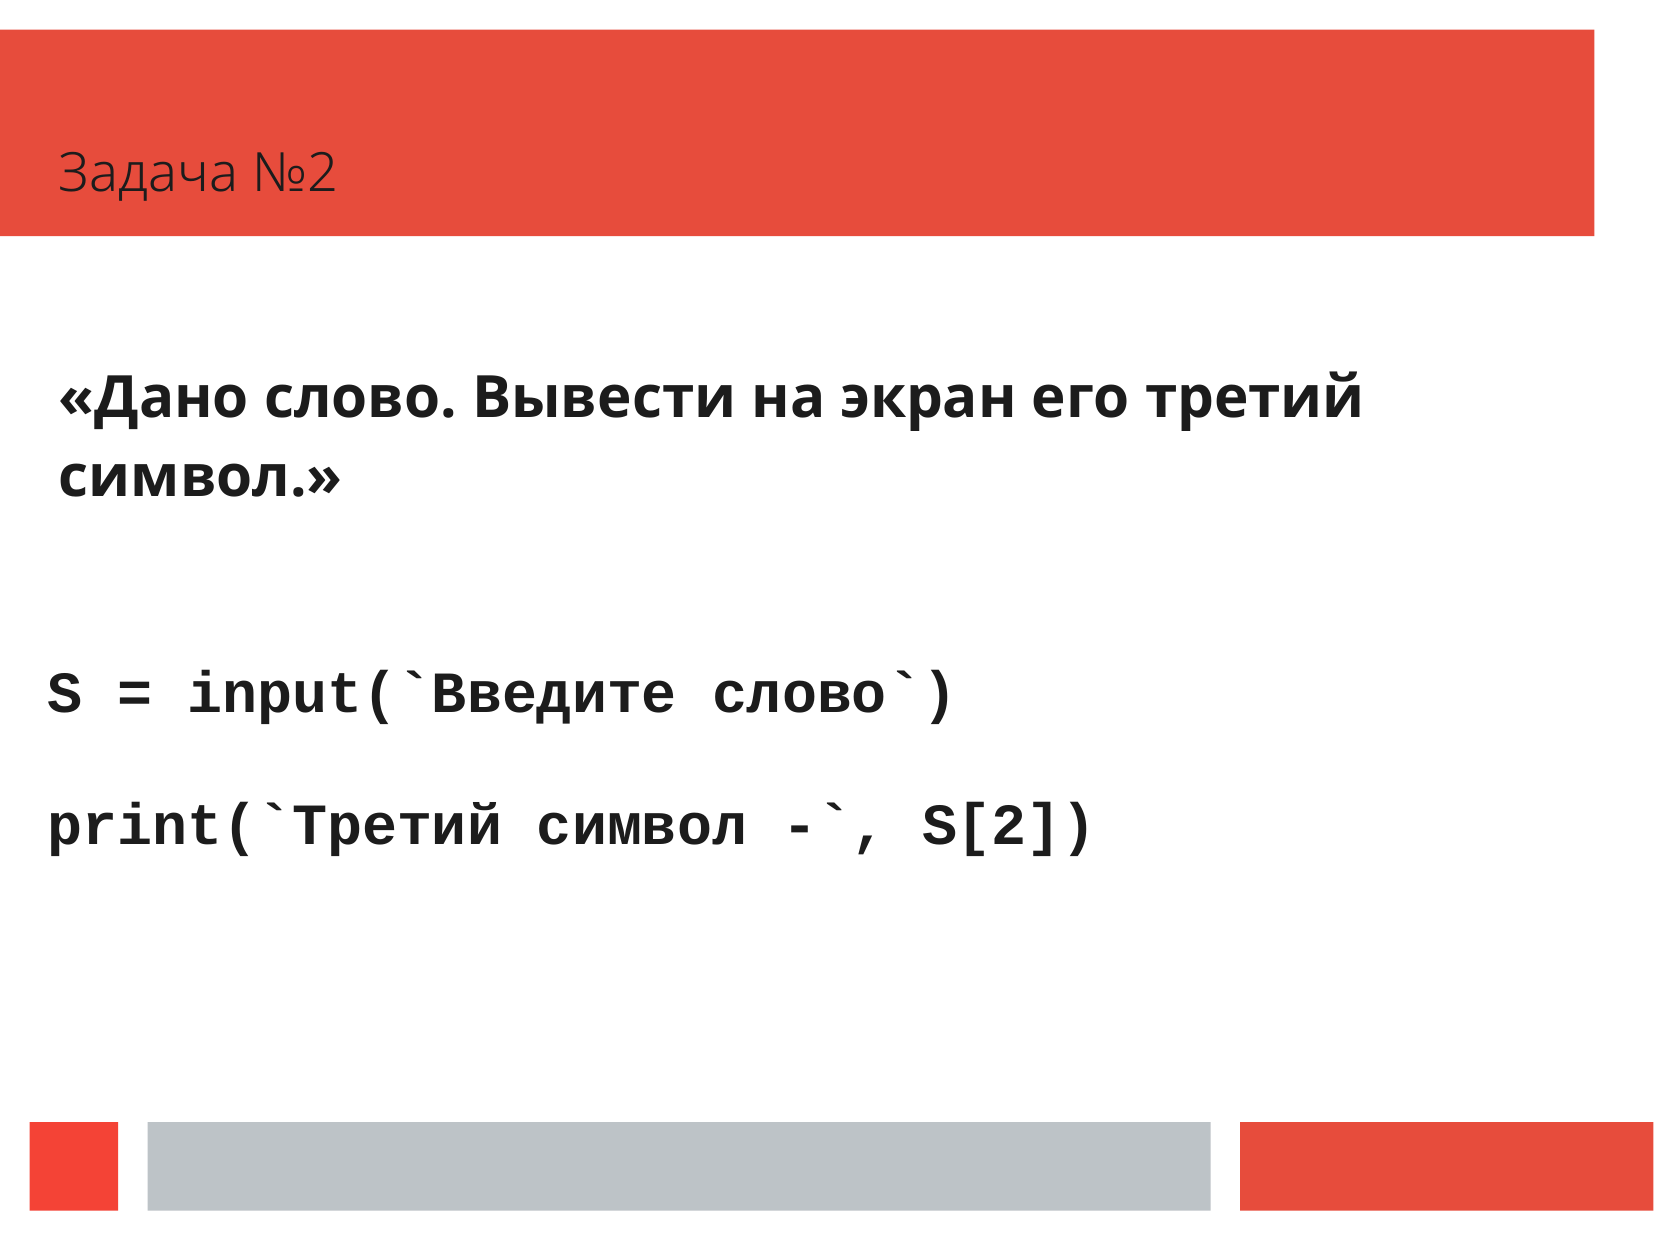

# Задача №2
«Дано слово. Вывести на экран его третий символ.»
S = input(`Введите слово`)
print(`Третий символ -`, S[2])